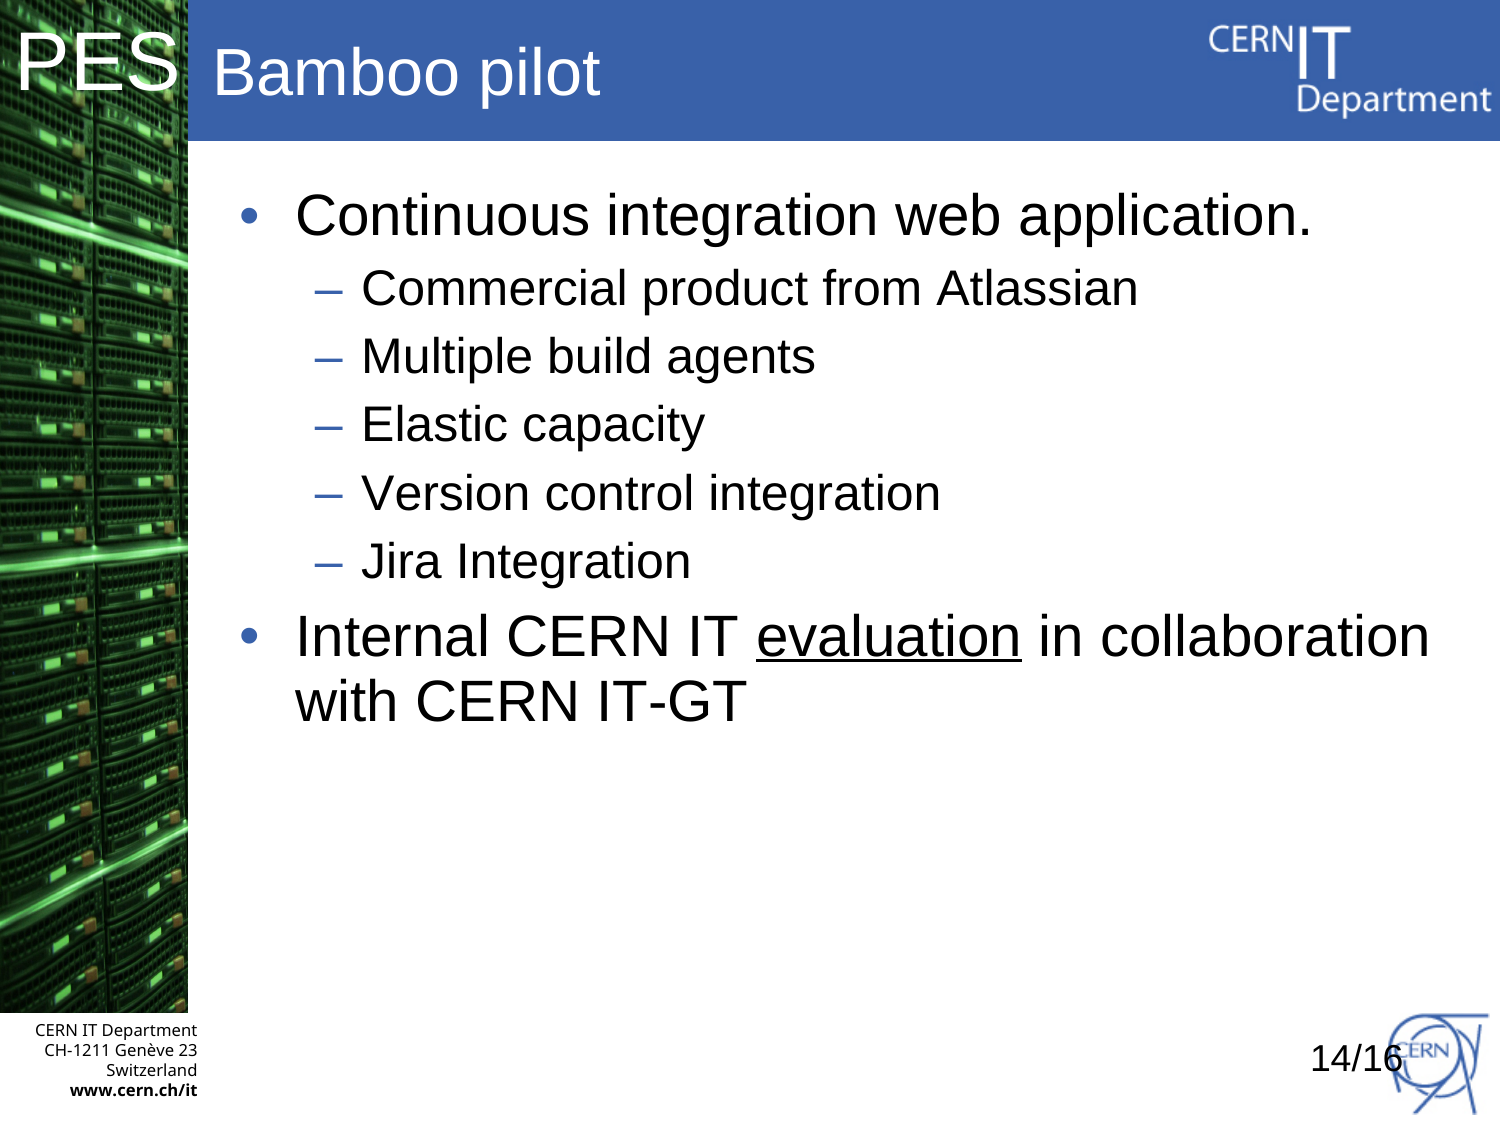

# Bamboo pilot
Continuous integration web application.
Commercial product from Atlassian
Multiple build agents
Elastic capacity
Version control integration
Jira Integration
Internal CERN IT evaluation in collaboration with CERN IT-GT